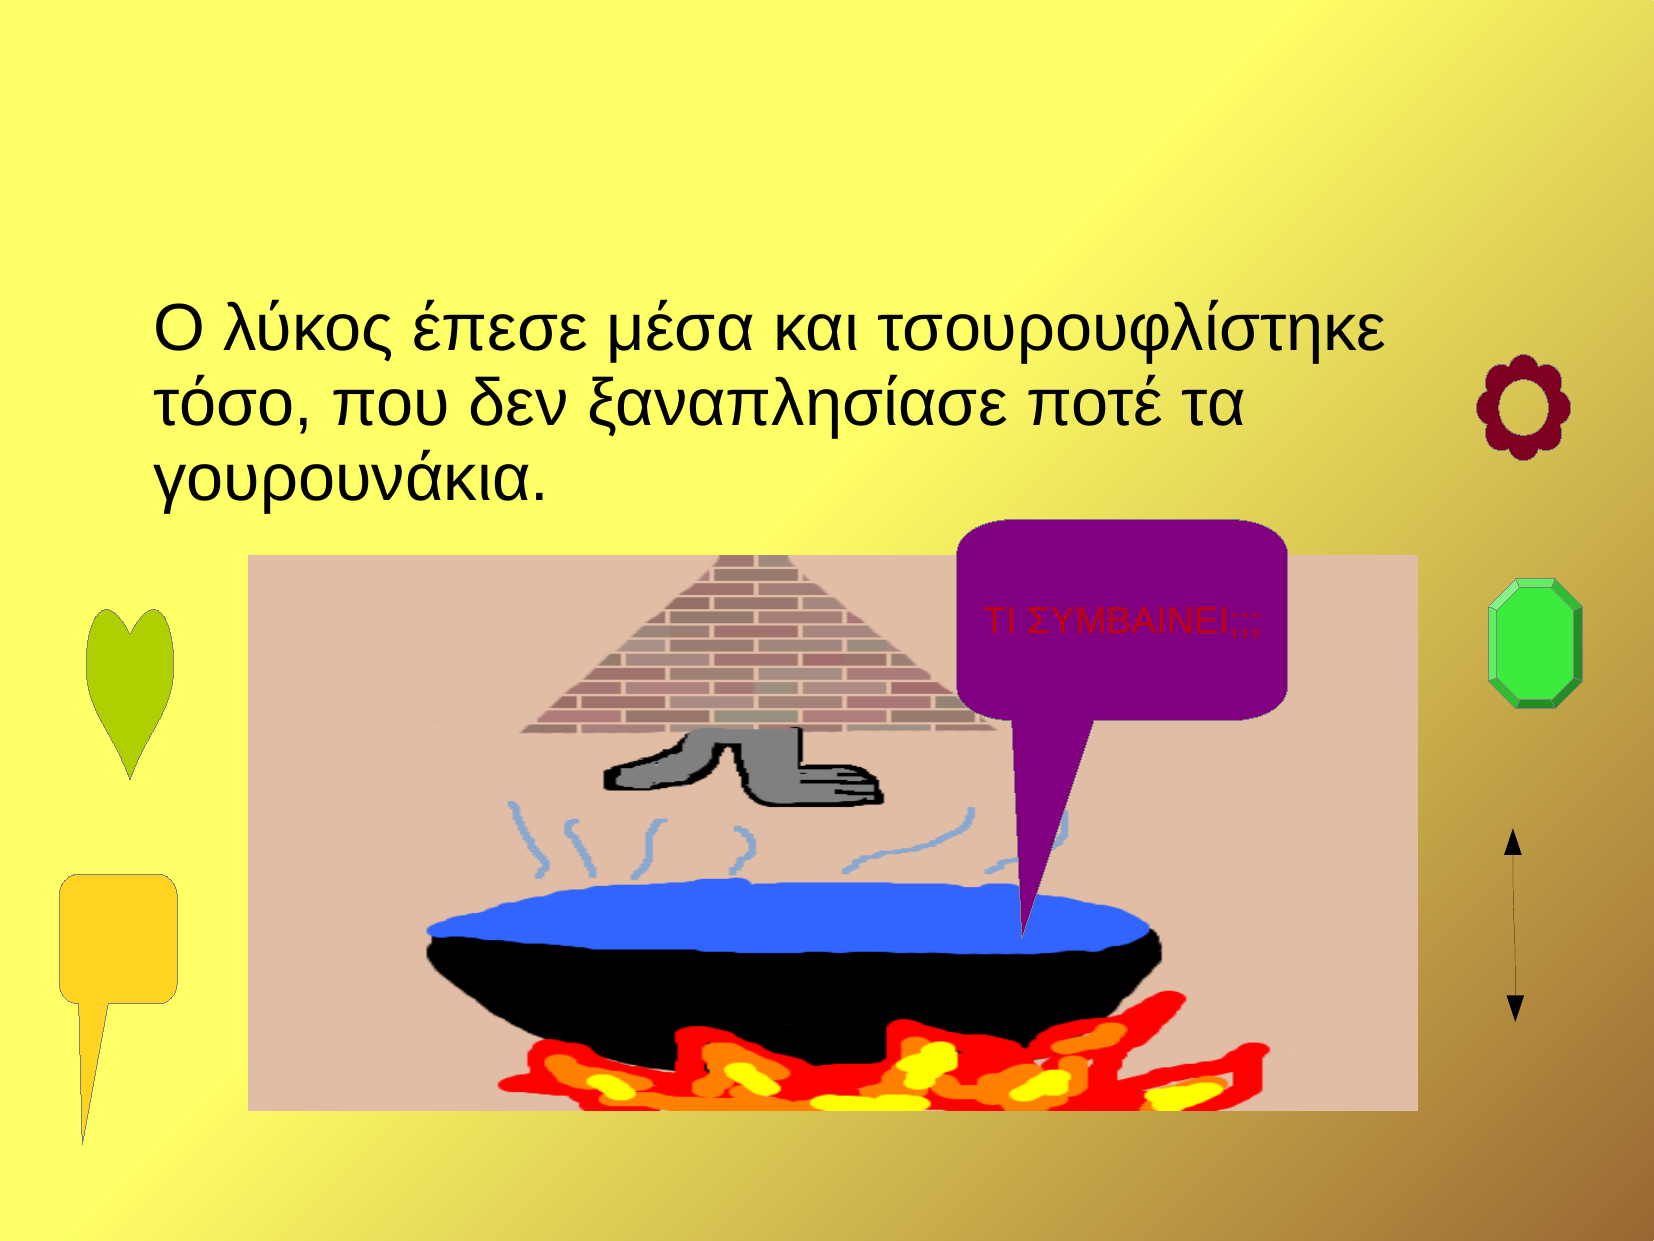

#
Ο λύκος έπεσε μέσα και τσουρουφλίστηκε τόσο, που δεν ξαναπλησίασε ποτέ τα γουρουνάκια.
ΤΙ ΣΥΜΒΑΙΝΕΙ;;;